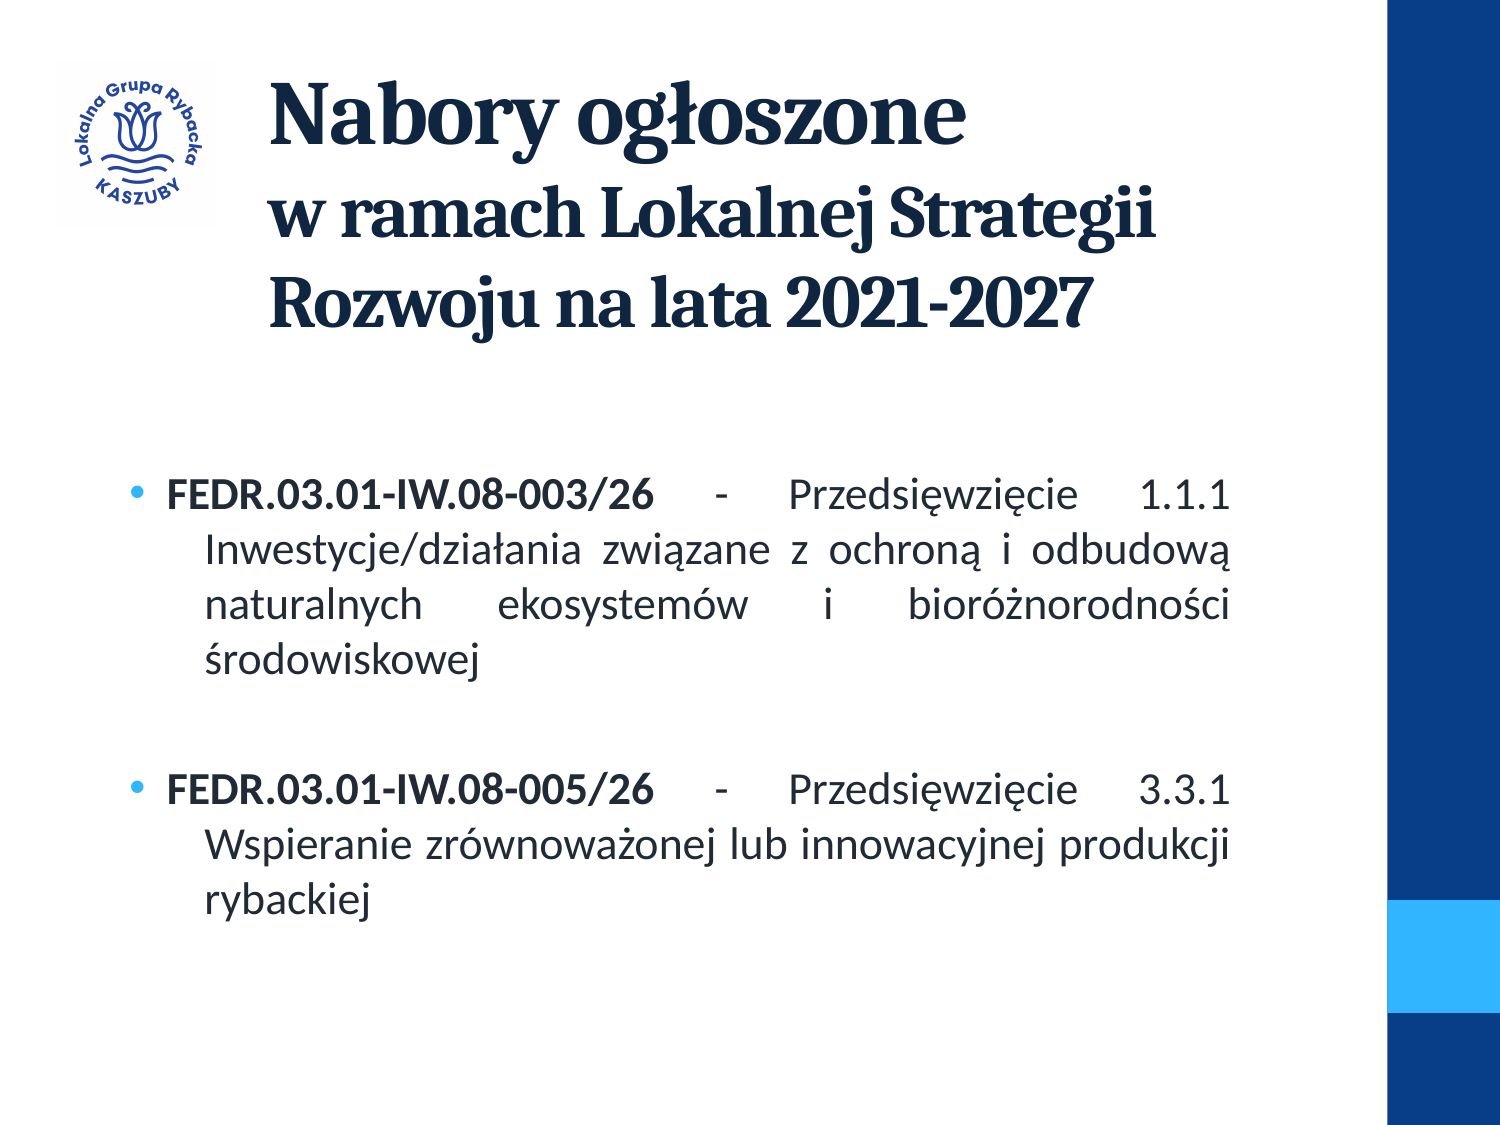

# Nabory ogłoszone w ramach Lokalnej Strategii Rozwoju na lata 2021-2027
FEDR.03.01-IW.08-003/26 - Przedsięwzięcie 1.1.1 Inwestycje/działania związane z ochroną i odbudową naturalnych ekosystemów i bioróżnorodności środowiskowej
FEDR.03.01-IW.08-005/26 - Przedsięwzięcie 3.3.1 Wspieranie zrównoważonej lub innowacyjnej produkcji rybackiej